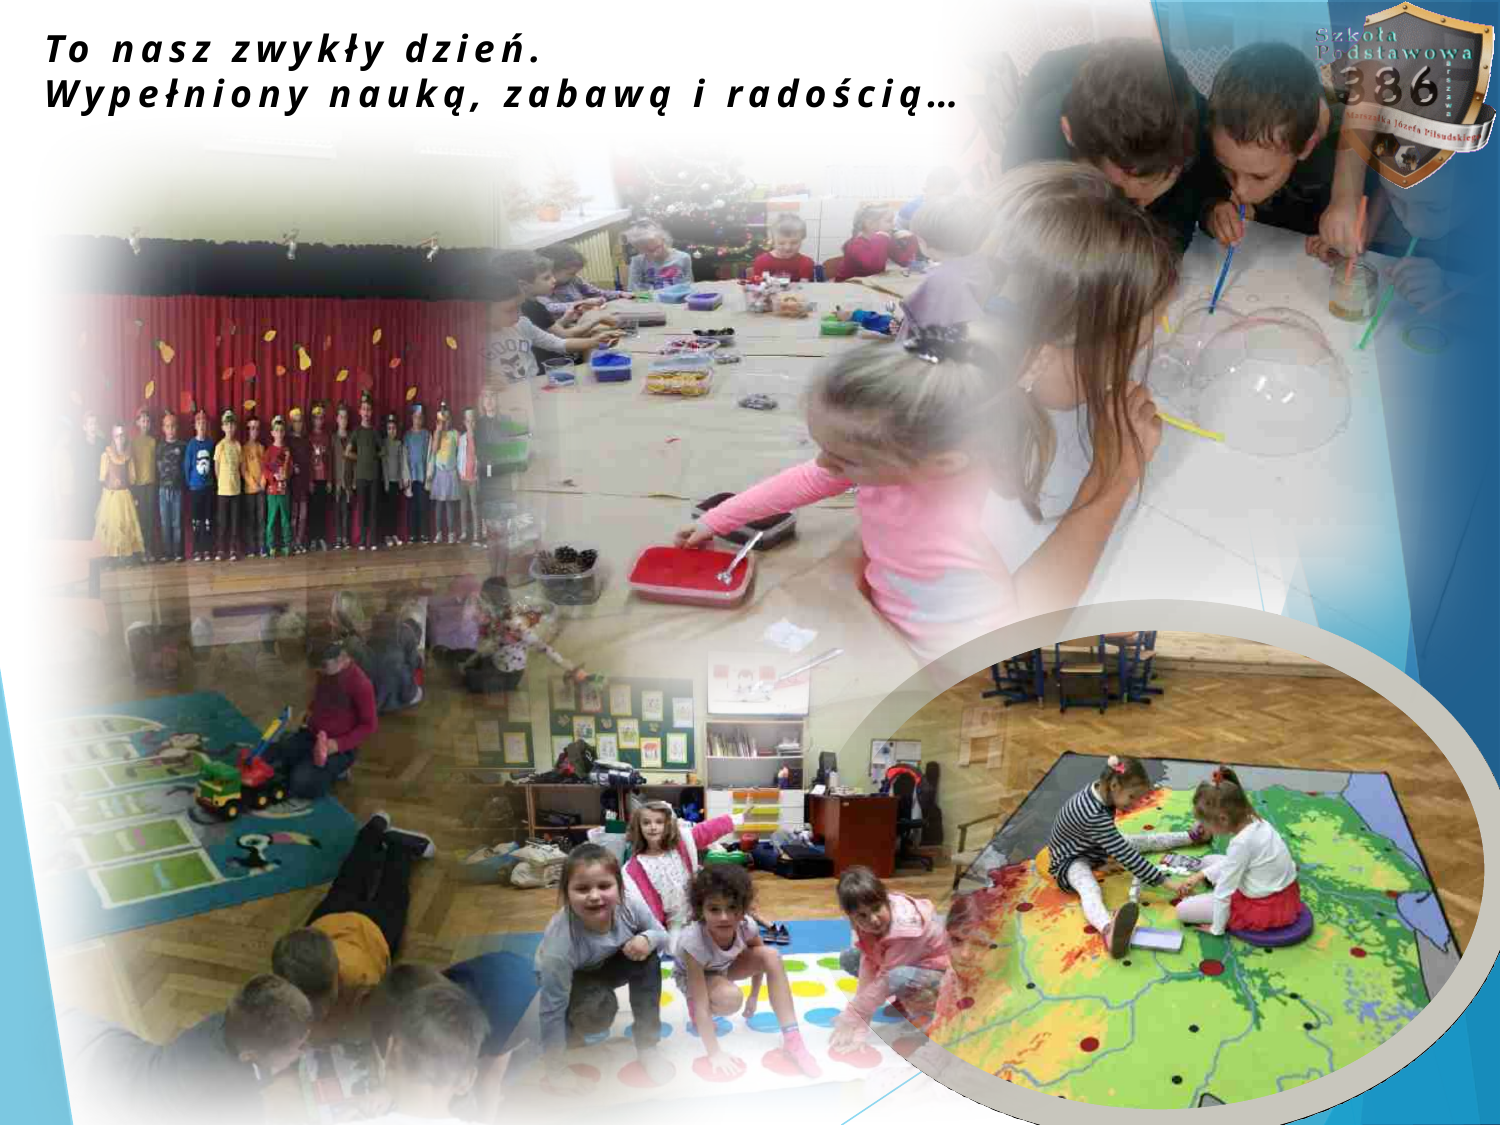

To nasz zwykły dzień.
Wypełniony nauką, zabawą i radością…